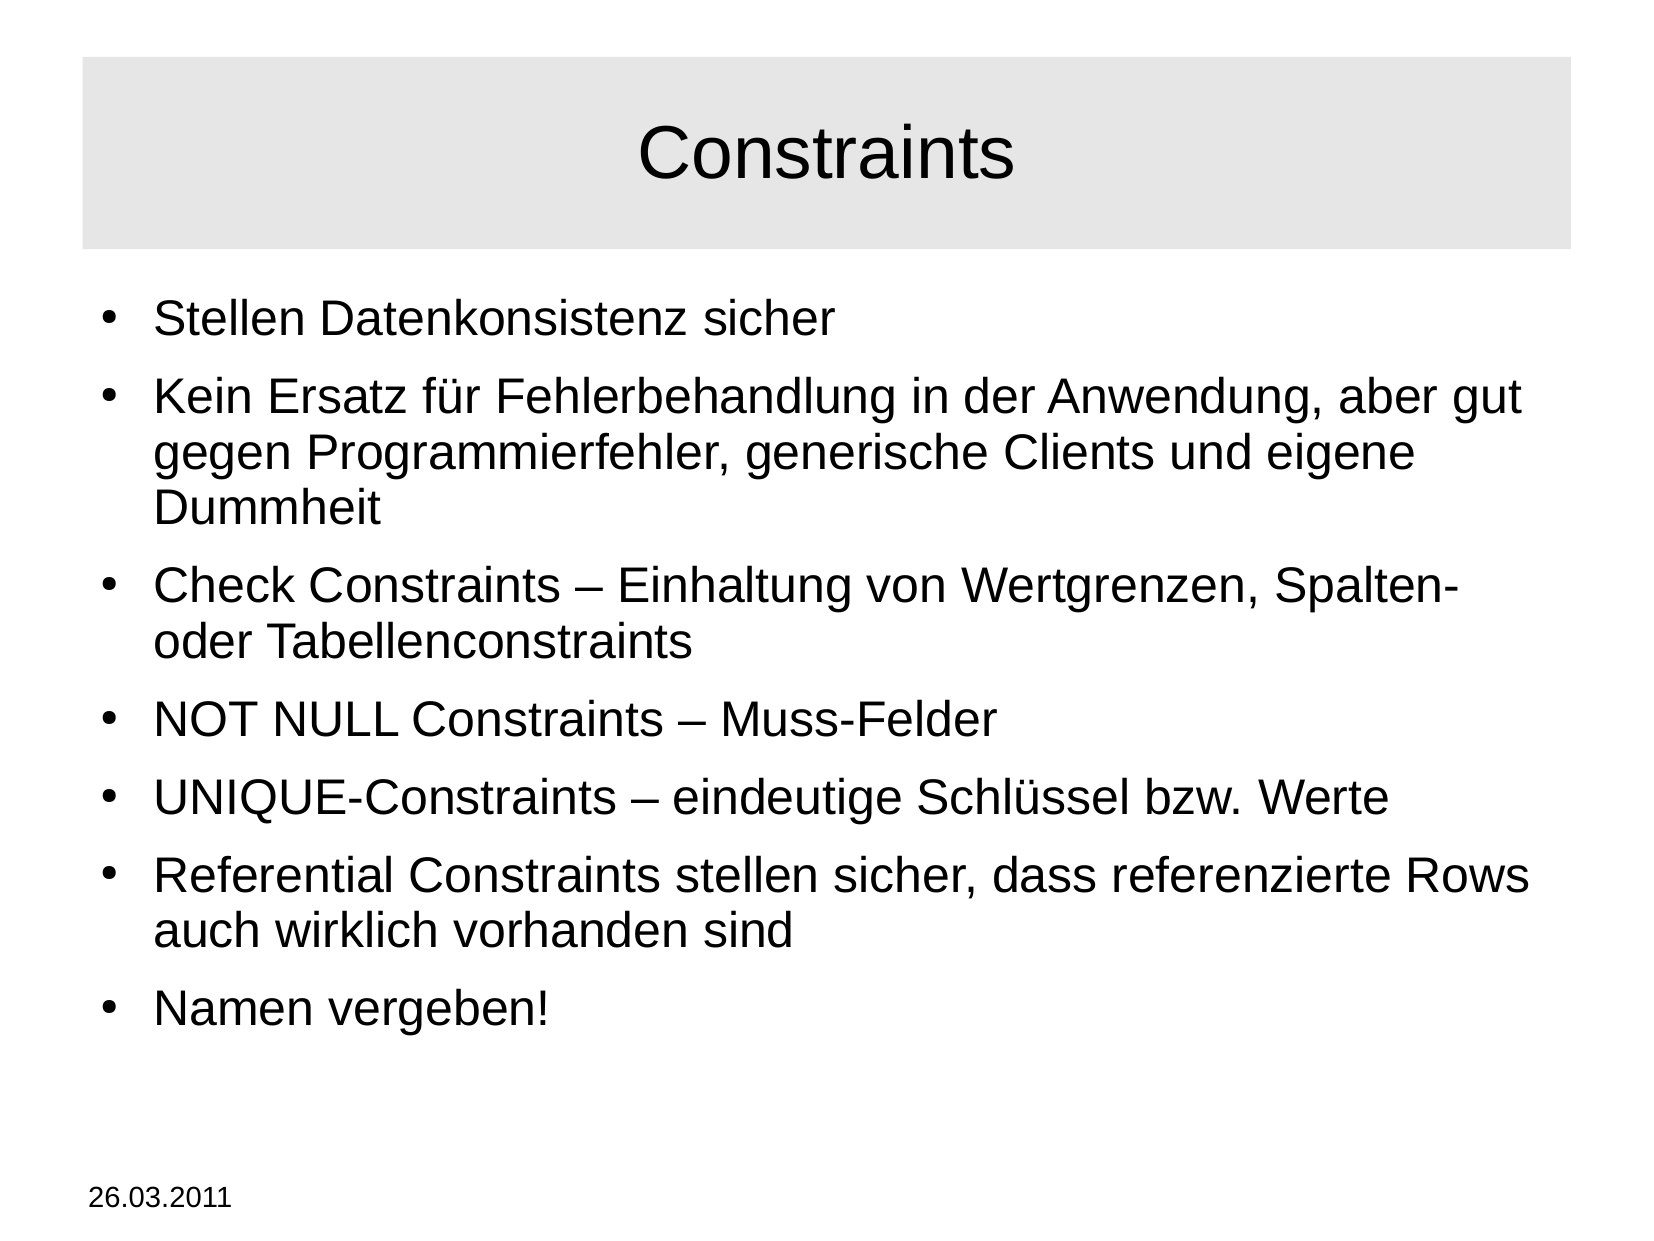

# Constraints
Stellen Datenkonsistenz sicher
Kein Ersatz für Fehlerbehandlung in der Anwendung, aber gut gegen Programmierfehler, generische Clients und eigene Dummheit
Check Constraints – Einhaltung von Wertgrenzen, Spalten- oder Tabellenconstraints
NOT NULL Constraints – Muss-Felder
UNIQUE-Constraints – eindeutige Schlüssel bzw. Werte
Referential Constraints stellen sicher, dass referenzierte Rows auch wirklich vorhanden sind
Namen vergeben!
26.03.2011